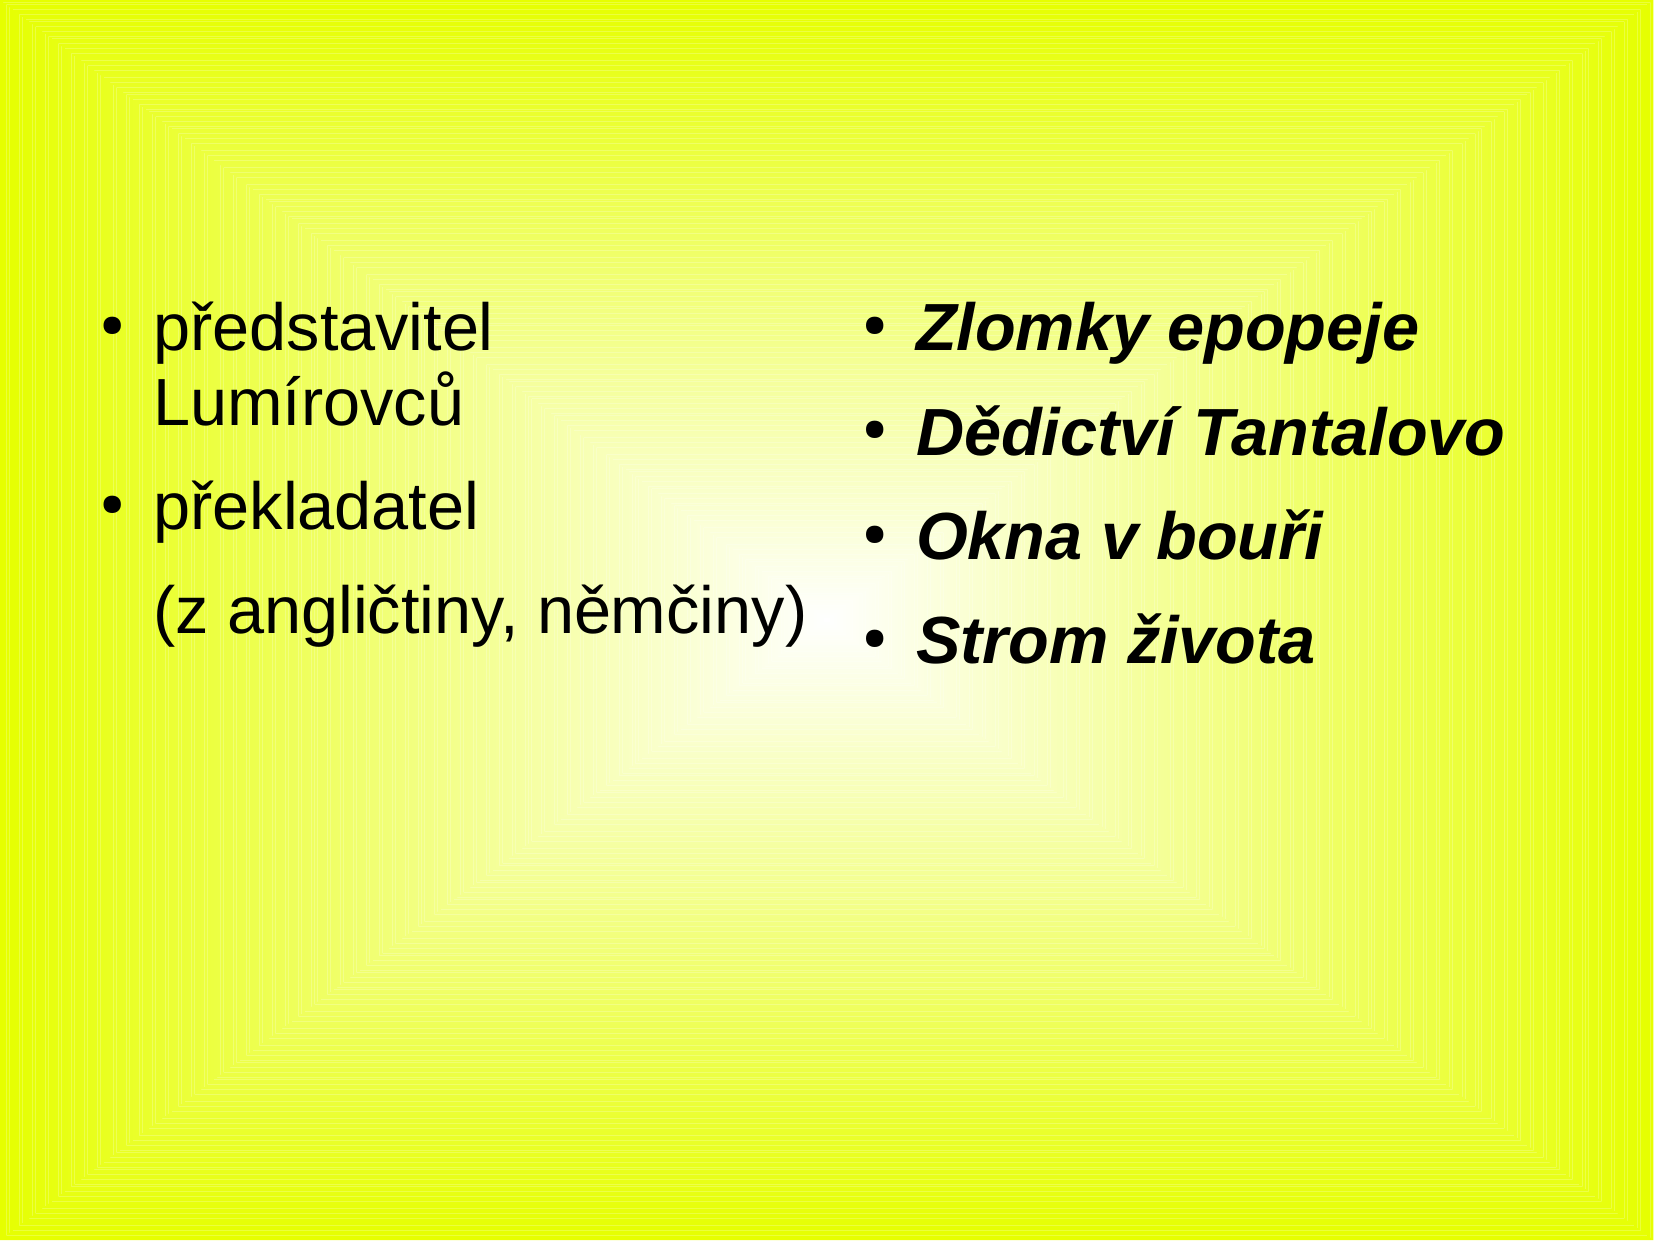

#
představitel Lumírovců
překladatel
(z angličtiny, němčiny)
Zlomky epopeje
Dědictví Tantalovo
Okna v bouři
Strom života